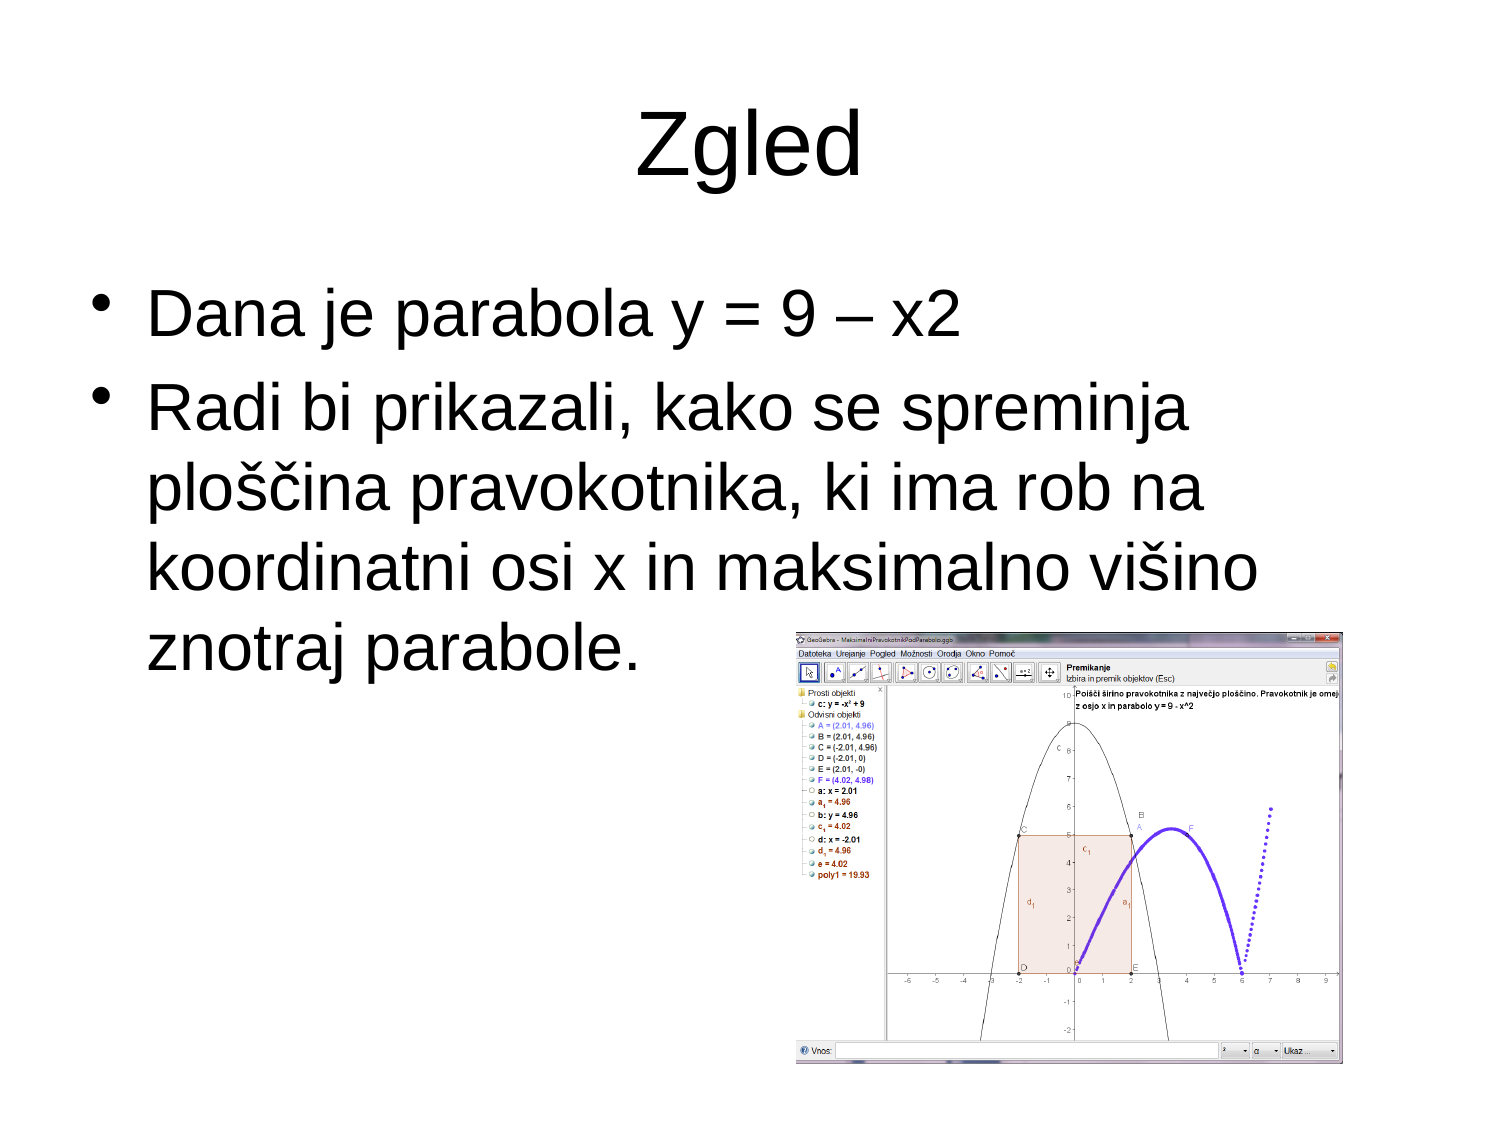

# Zgled
Dana je parabola y = 9 – x2
Radi bi prikazali, kako se spreminja ploščina pravokotnika, ki ima rob na koordinatni osi x in maksimalno višino znotraj parabole.